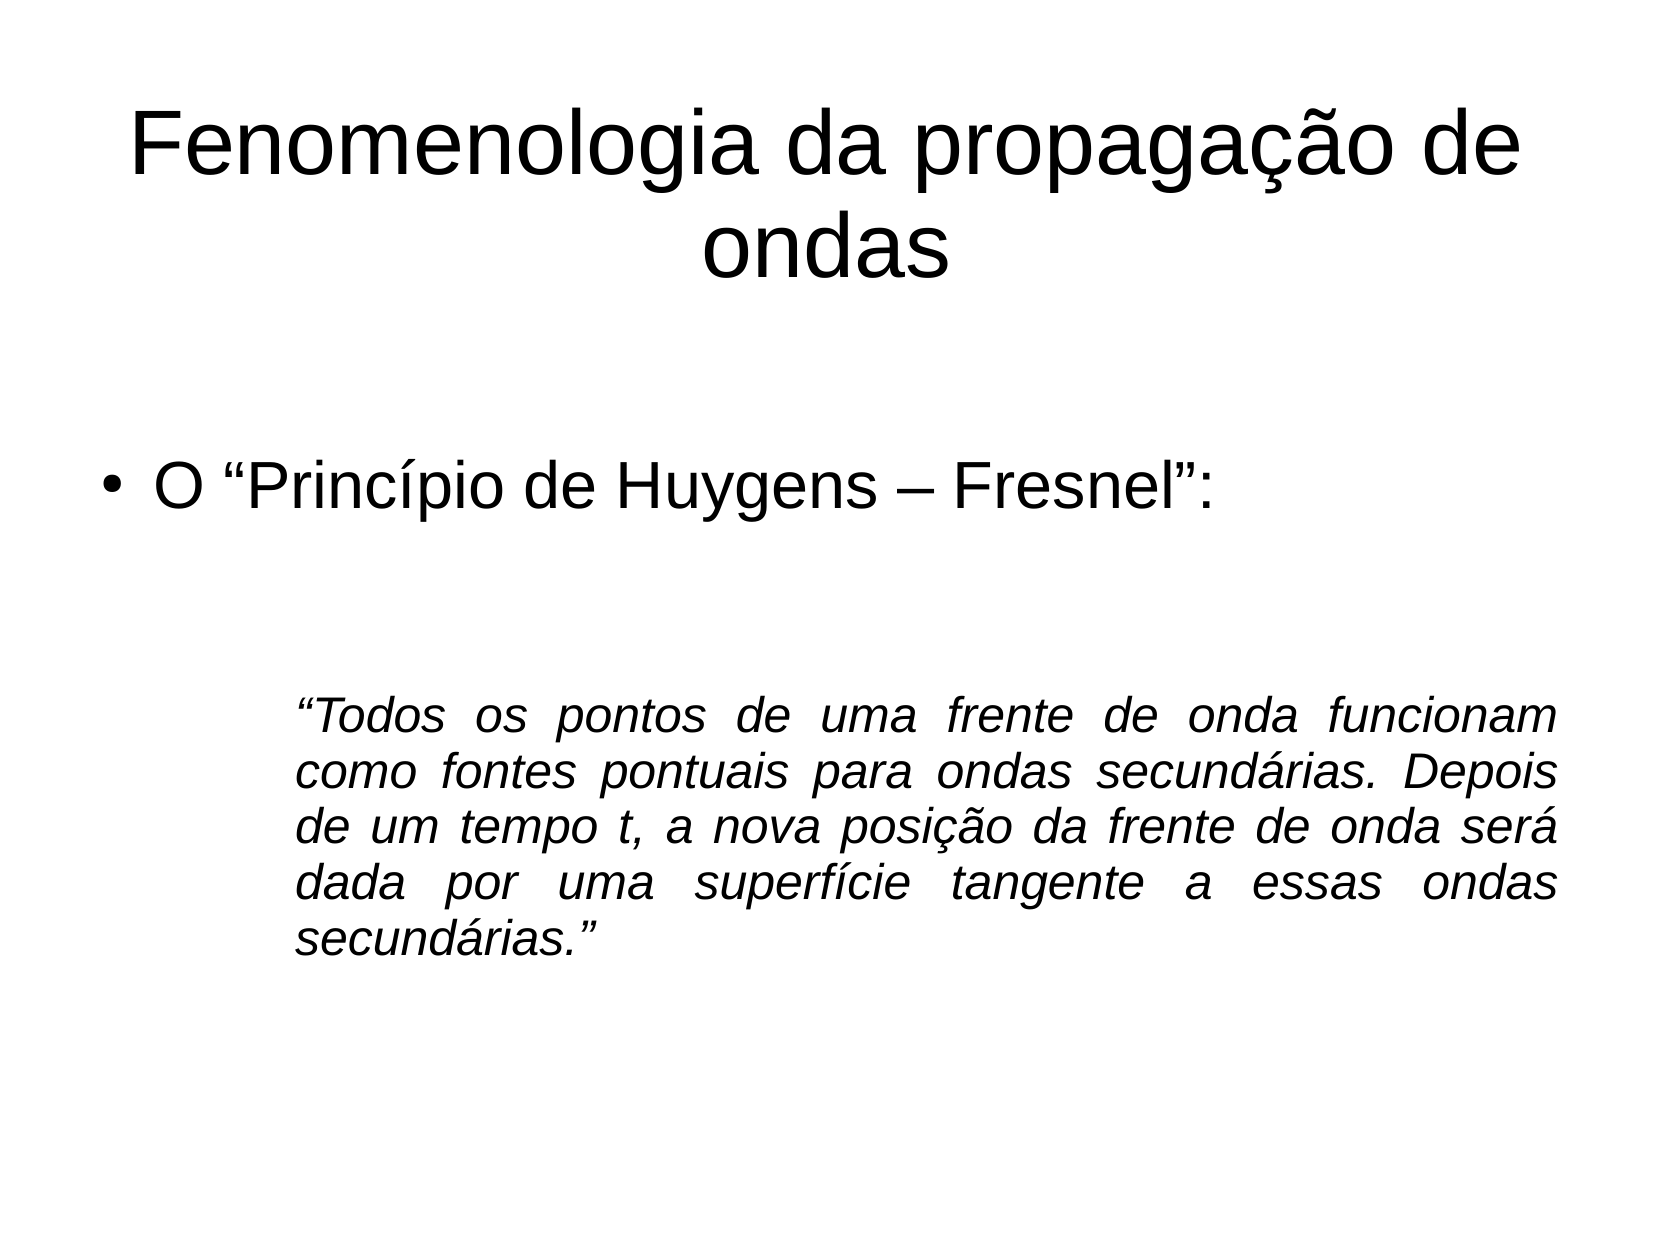

# Fenomenologia da propagação de ondas
O “Princípio de Huygens – Fresnel”:
“Todos os pontos de uma frente de onda funcionam como fontes pontuais para ondas secundárias. Depois de um tempo t, a nova posição da frente de onda será dada por uma superfície tangente a essas ondas secundárias.”